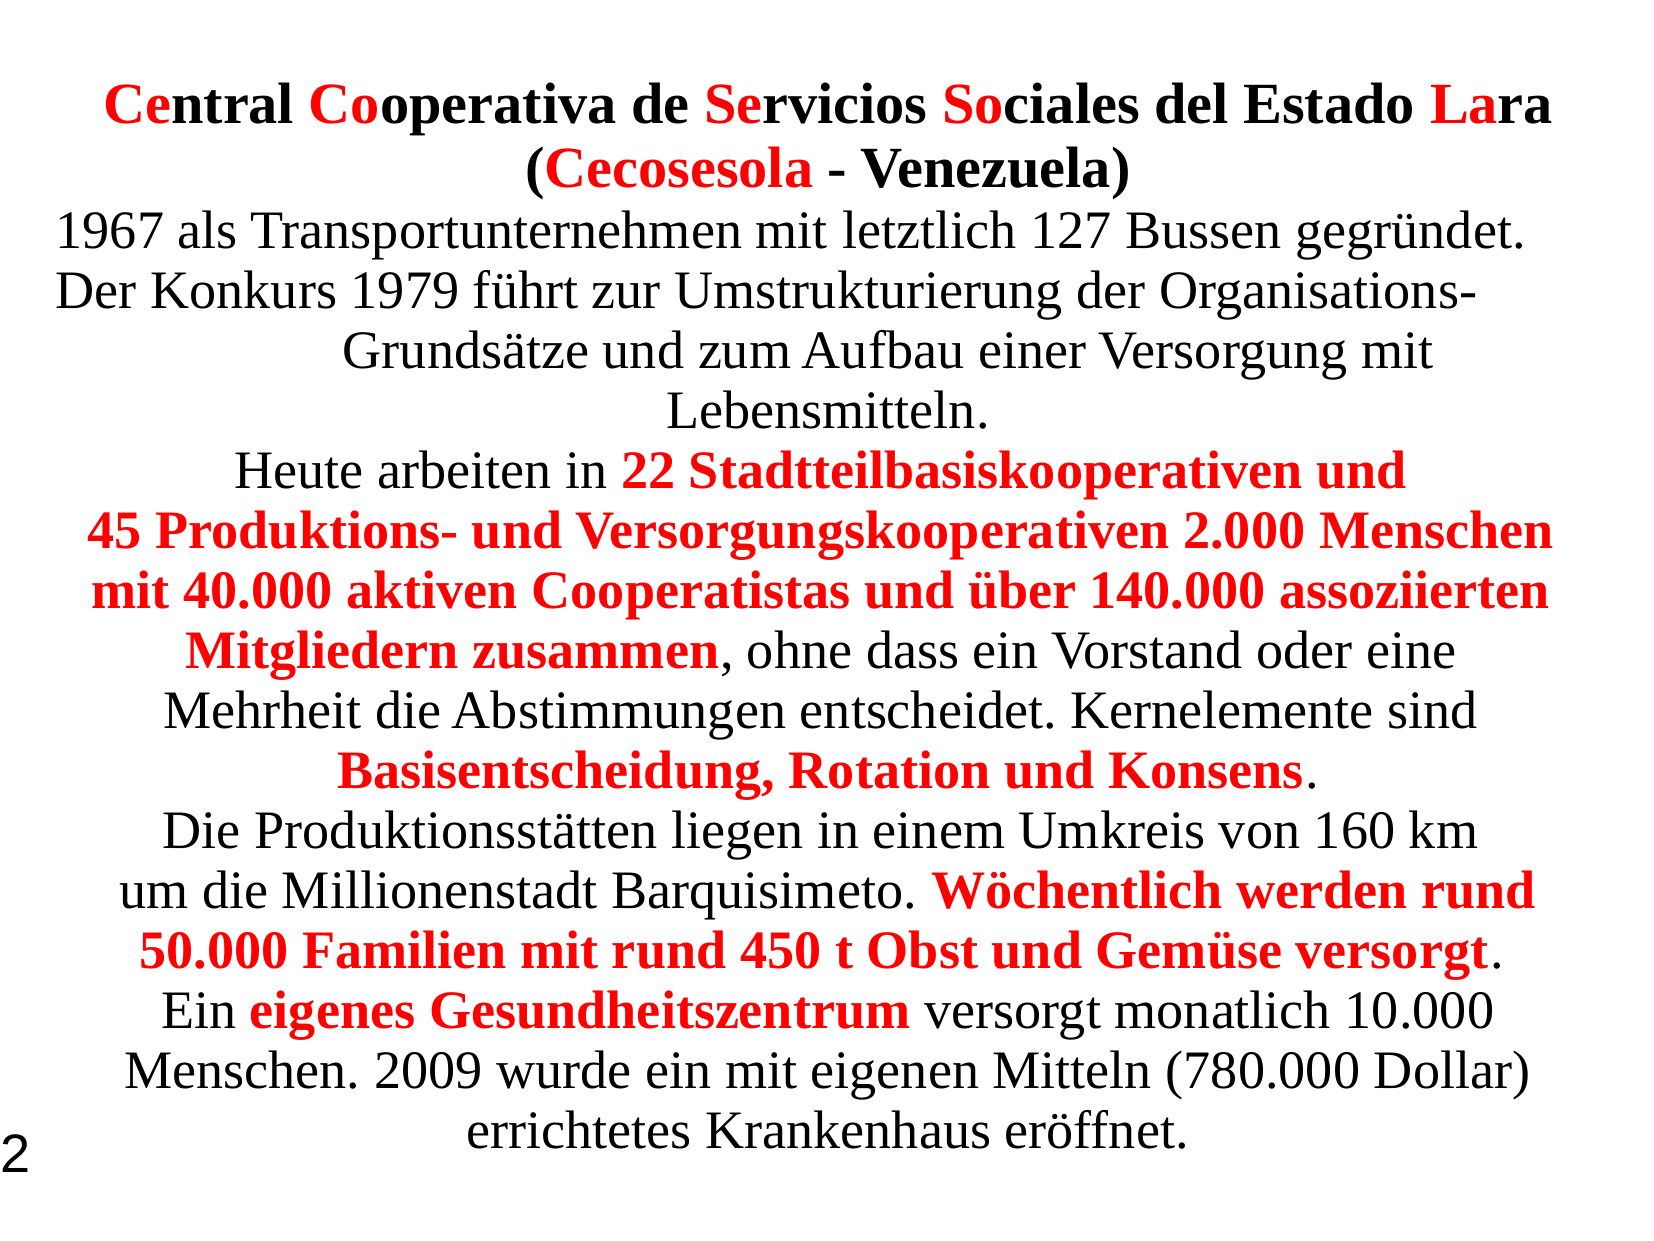

Central Cooperativa de Servicios Sociales del Estado Lara
(Cecosesola - Venezuela)
1967 als Transportunternehmen mit letztlich 127 Bussen gegründet.
Der Konkurs 1979 führt zur Umstrukturierung der Organisations-
 Grundsätze und zum Aufbau einer Versorgung mit Lebensmitteln.
Heute arbeiten in 22 Stadtteilbasiskooperativen und
45 Produktions- und Versorgungskooperativen 2.000 Menschen
mit 40.000 aktiven Cooperatistas und über 140.000 assoziierten
Mitgliedern zusammen, ohne dass ein Vorstand oder eine
Mehrheit die Abstimmungen entscheidet. Kernelemente sind
Basisentscheidung, Rotation und Konsens.
Die Produktionsstätten liegen in einem Umkreis von 160 km
um die Millionenstadt Barquisimeto. Wöchentlich werden rund 50.000 Familien mit rund 450 t Obst und Gemüse versorgt.
Ein eigenes Gesundheitszentrum versorgt monatlich 10.000 Menschen. 2009 wurde ein mit eigenen Mitteln (780.000 Dollar) errichtetes Krankenhaus eröffnet.